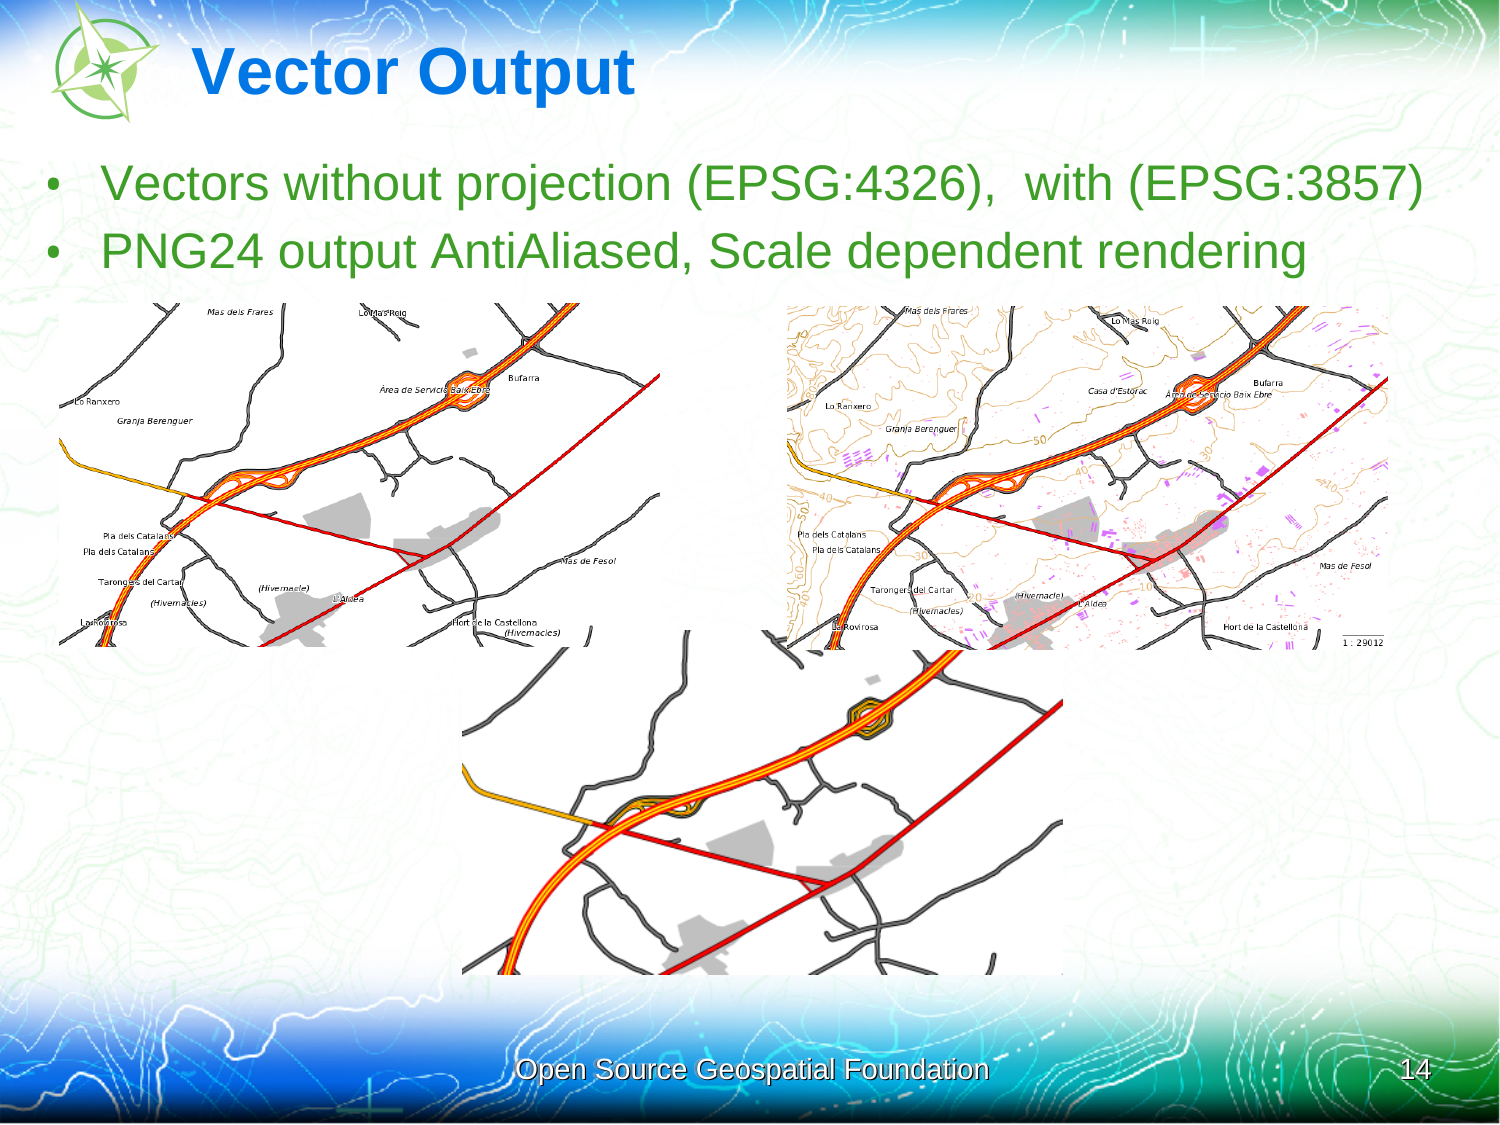

# Vector Output
Vectors without projection (EPSG:4326), with (EPSG:3857)
PNG24 output AntiAliased, Scale dependent rendering
Open Source Geospatial Foundation
14